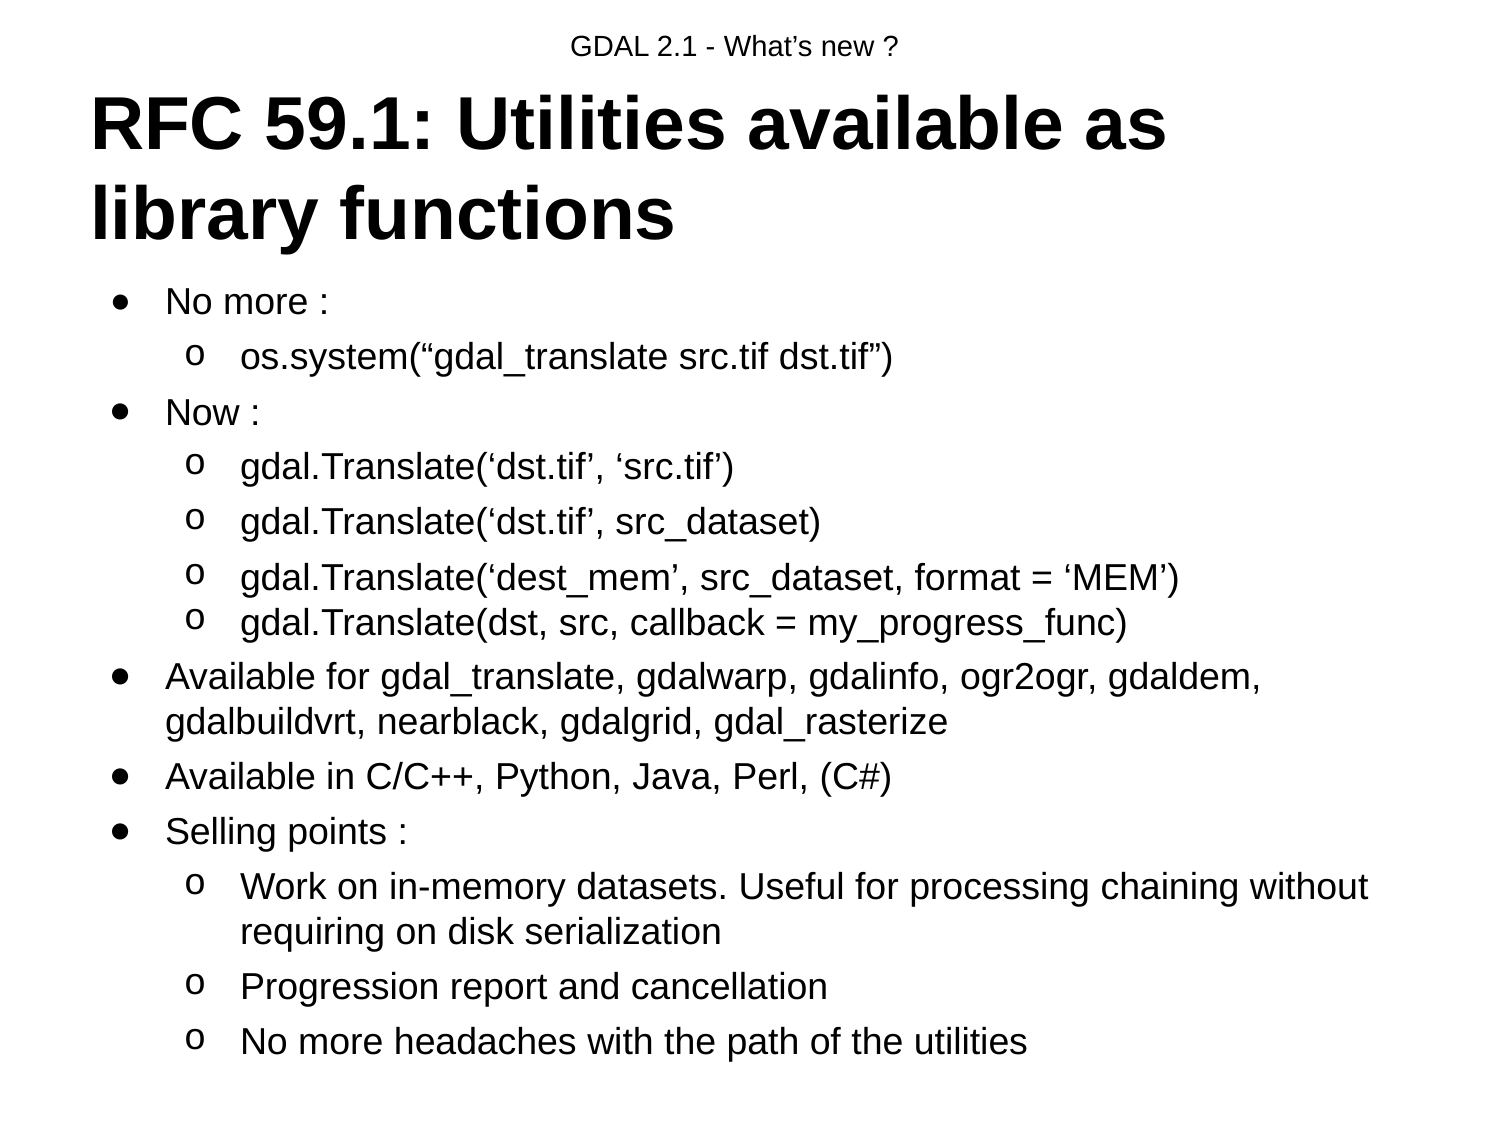

# RFC 59.1: Utilities available as library functions
No more :
os.system(“gdal_translate src.tif dst.tif”)
Now :
gdal.Translate(‘dst.tif’, ‘src.tif’)
gdal.Translate(‘dst.tif’, src_dataset)
gdal.Translate(‘dest_mem’, src_dataset, format = ‘MEM’)
gdal.Translate(dst, src, callback = my_progress_func)
Available for gdal_translate, gdalwarp, gdalinfo, ogr2ogr, gdaldem, gdalbuildvrt, nearblack, gdalgrid, gdal_rasterize
Available in C/C++, Python, Java, Perl, (C#)
Selling points :
Work on in-memory datasets. Useful for processing chaining without requiring on disk serialization
Progression report and cancellation
No more headaches with the path of the utilities